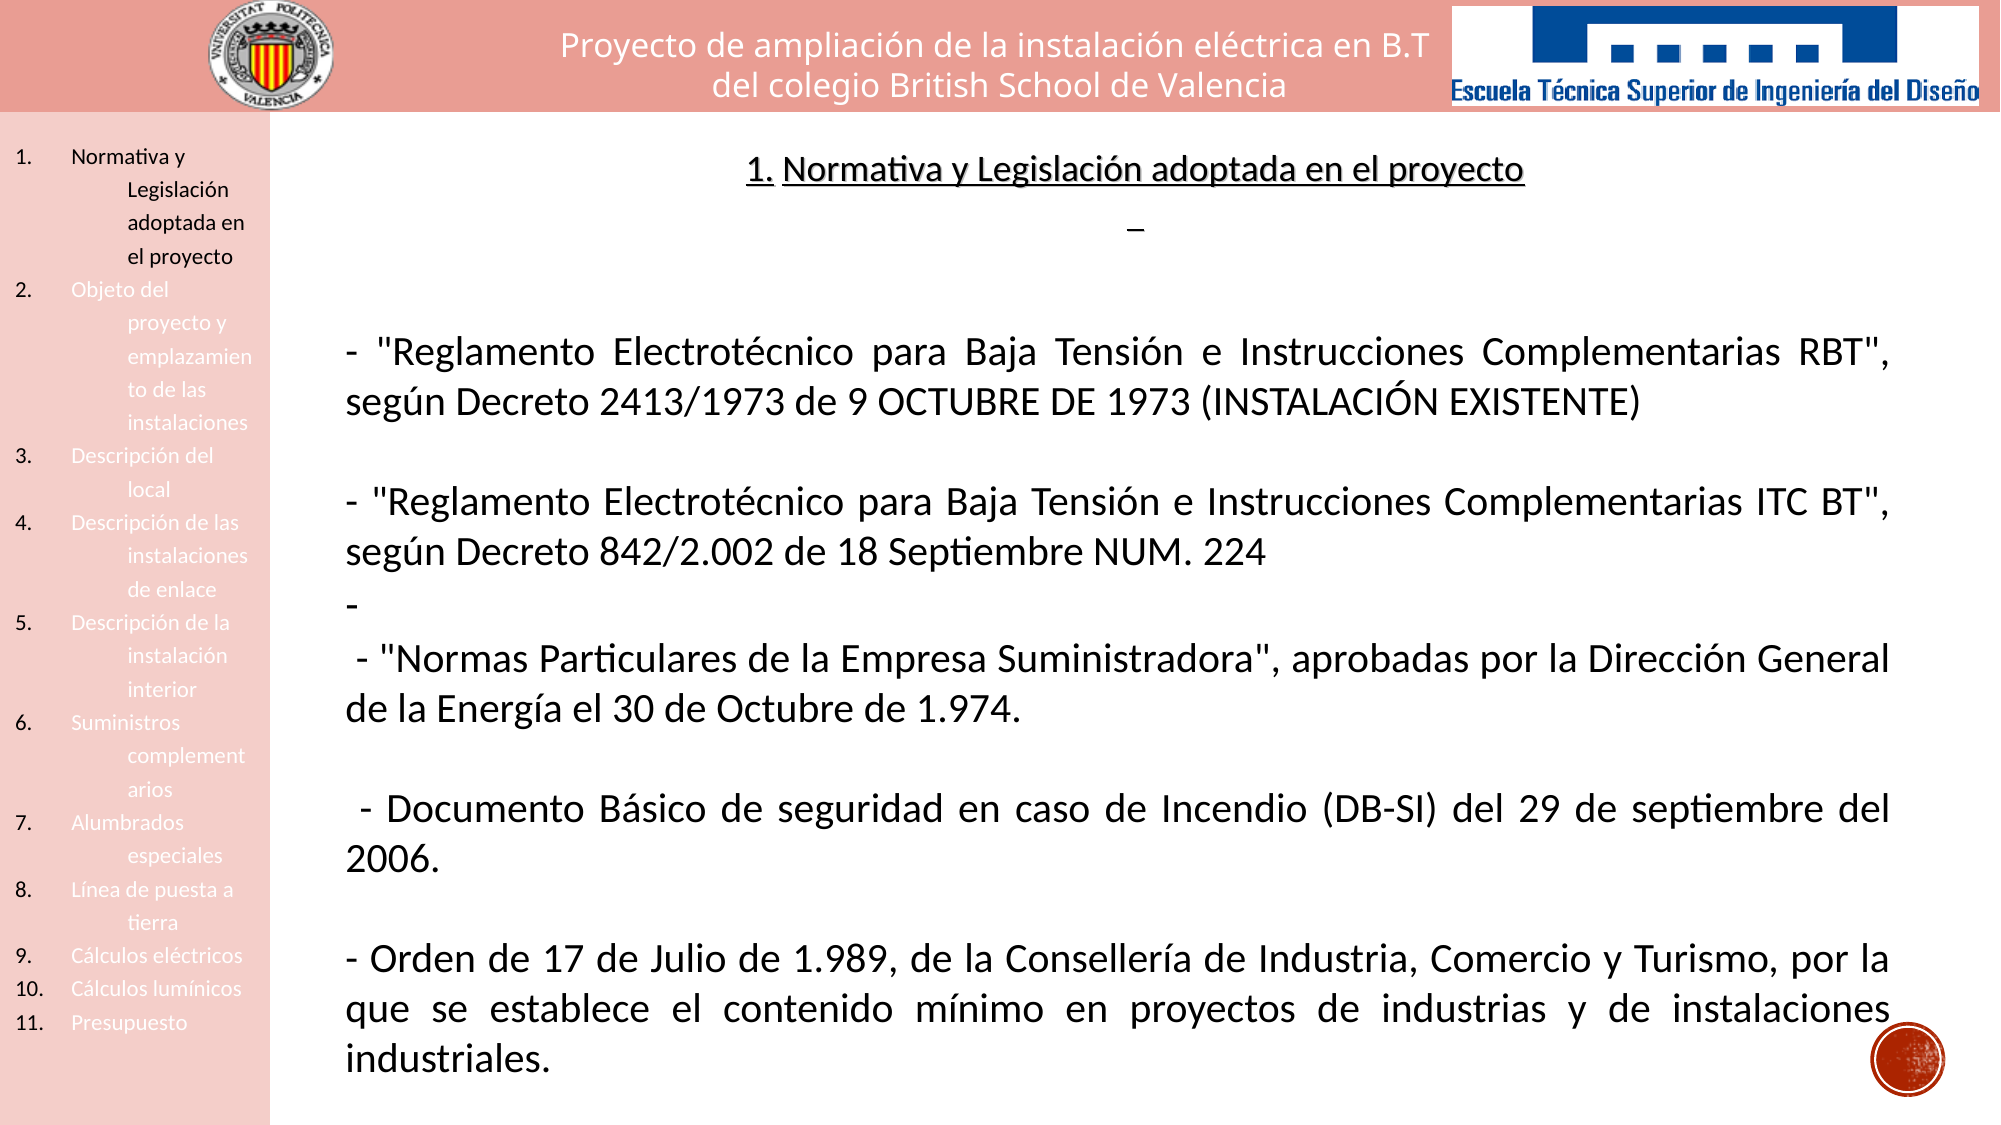

Proyecto de ampliación de la instalación eléctrica en B.T
del colegio British School de Valencia
Normativa y Legislación adoptada en el proyecto
Objeto del proyecto y emplazamiento de las instalaciones
Descripción del local
Descripción de las instalaciones de enlace
Descripción de la instalación interior
Suministros complementarios
Alumbrados especiales
Línea de puesta a tierra
Cálculos eléctricos
Cálculos lumínicos
Presupuesto
1. Normativa y Legislación adoptada en el proyecto
- "Reglamento Electrotécnico para Baja Tensión e Instrucciones Complementarias RBT", según Decreto 2413/1973 de 9 OCTUBRE DE 1973 (INSTALACIÓN EXISTENTE)
- "Reglamento Electrotécnico para Baja Tensión e Instrucciones Complementarias ITC BT", según Decreto 842/2.002 de 18 Septiembre NUM. 224
 - "Normas Particulares de la Empresa Suministradora", aprobadas por la Dirección General de la Energía el 30 de Octubre de 1.974.
 - Documento Básico de seguridad en caso de Incendio (DB-SI) del 29 de septiembre del 2006.
- Orden de 17 de Julio de 1.989, de la Consellería de Industria, Comercio y Turismo, por la que se establece el contenido mínimo en proyectos de industrias y de instalaciones industriales.